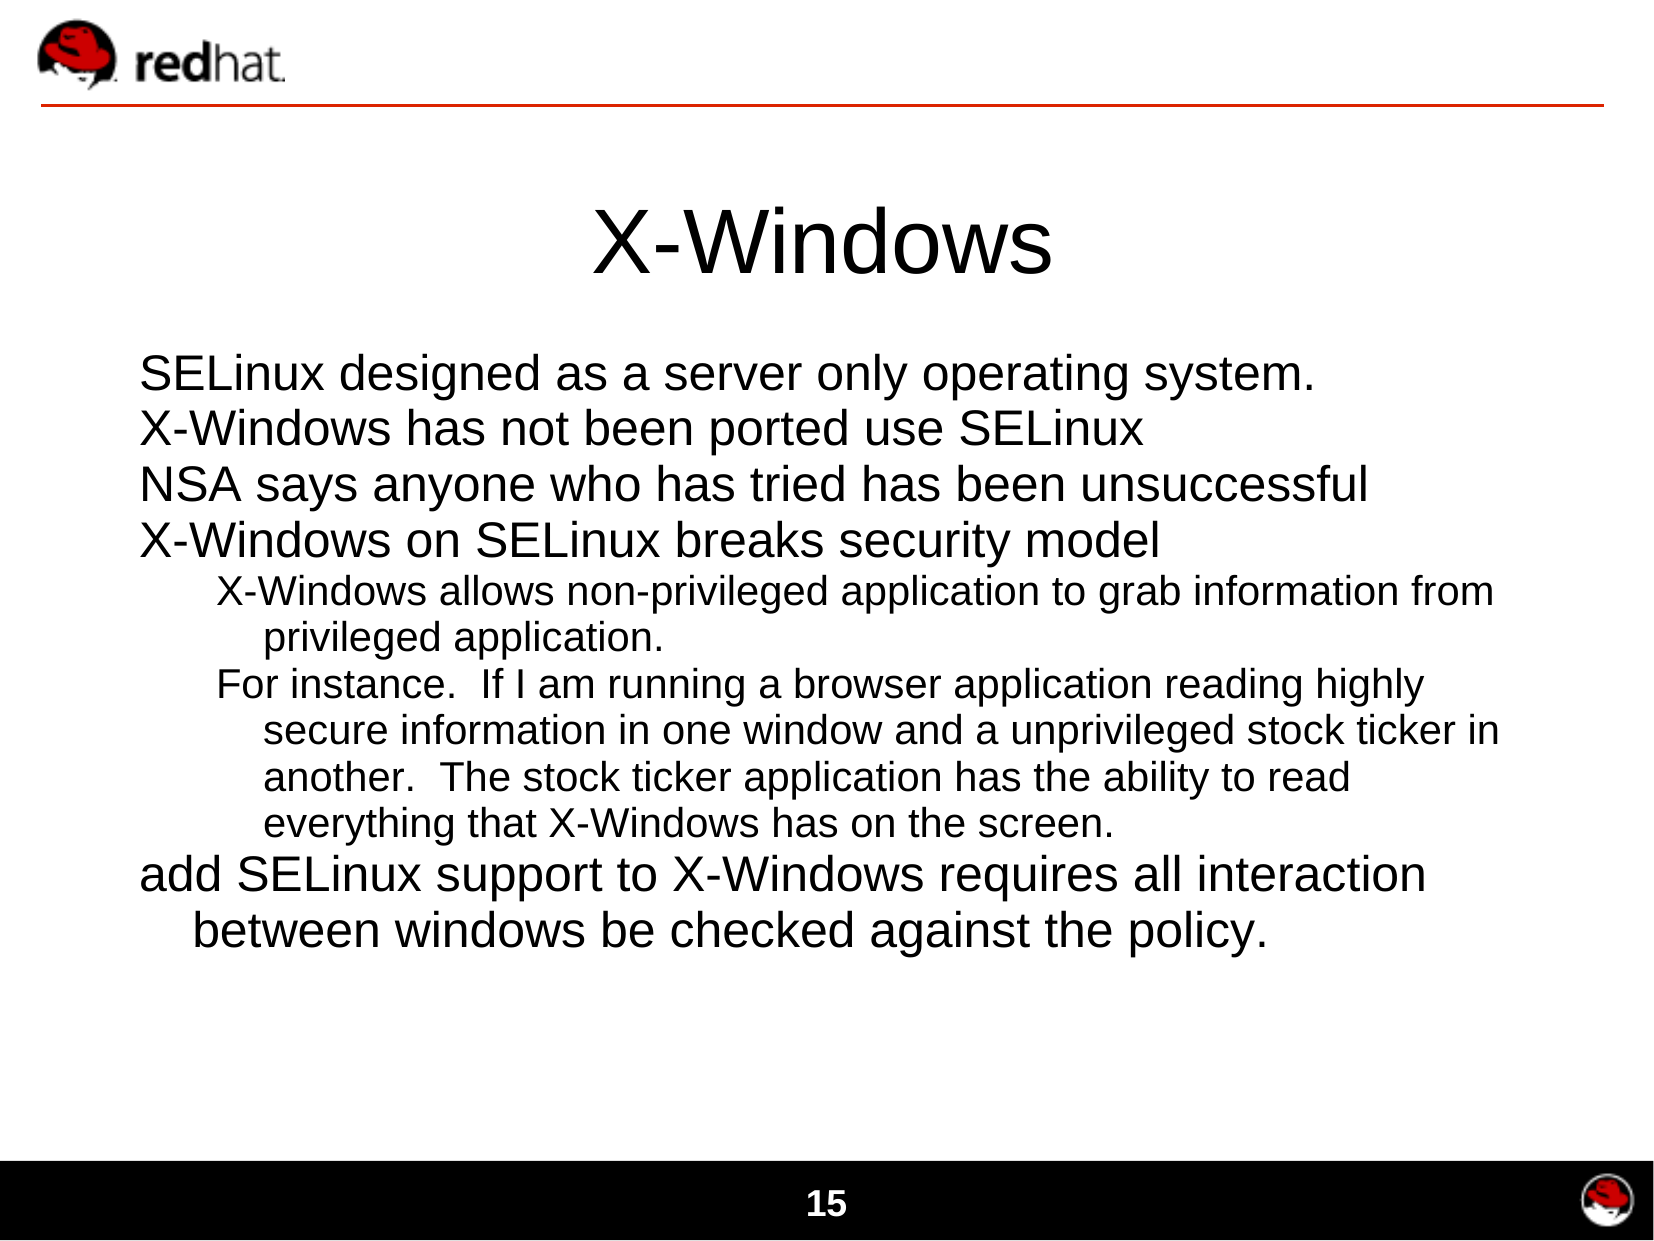

# X-Windows
SELinux designed as a server only operating system.
X-Windows has not been ported use SELinux
NSA says anyone who has tried has been unsuccessful
X-Windows on SELinux breaks security model
X-Windows allows non-privileged application to grab information from privileged application.
For instance. If I am running a browser application reading highly secure information in one window and a unprivileged stock ticker in another. The stock ticker application has the ability to read everything that X-Windows has on the screen.
add SELinux support to X-Windows requires all interaction between windows be checked against the policy.